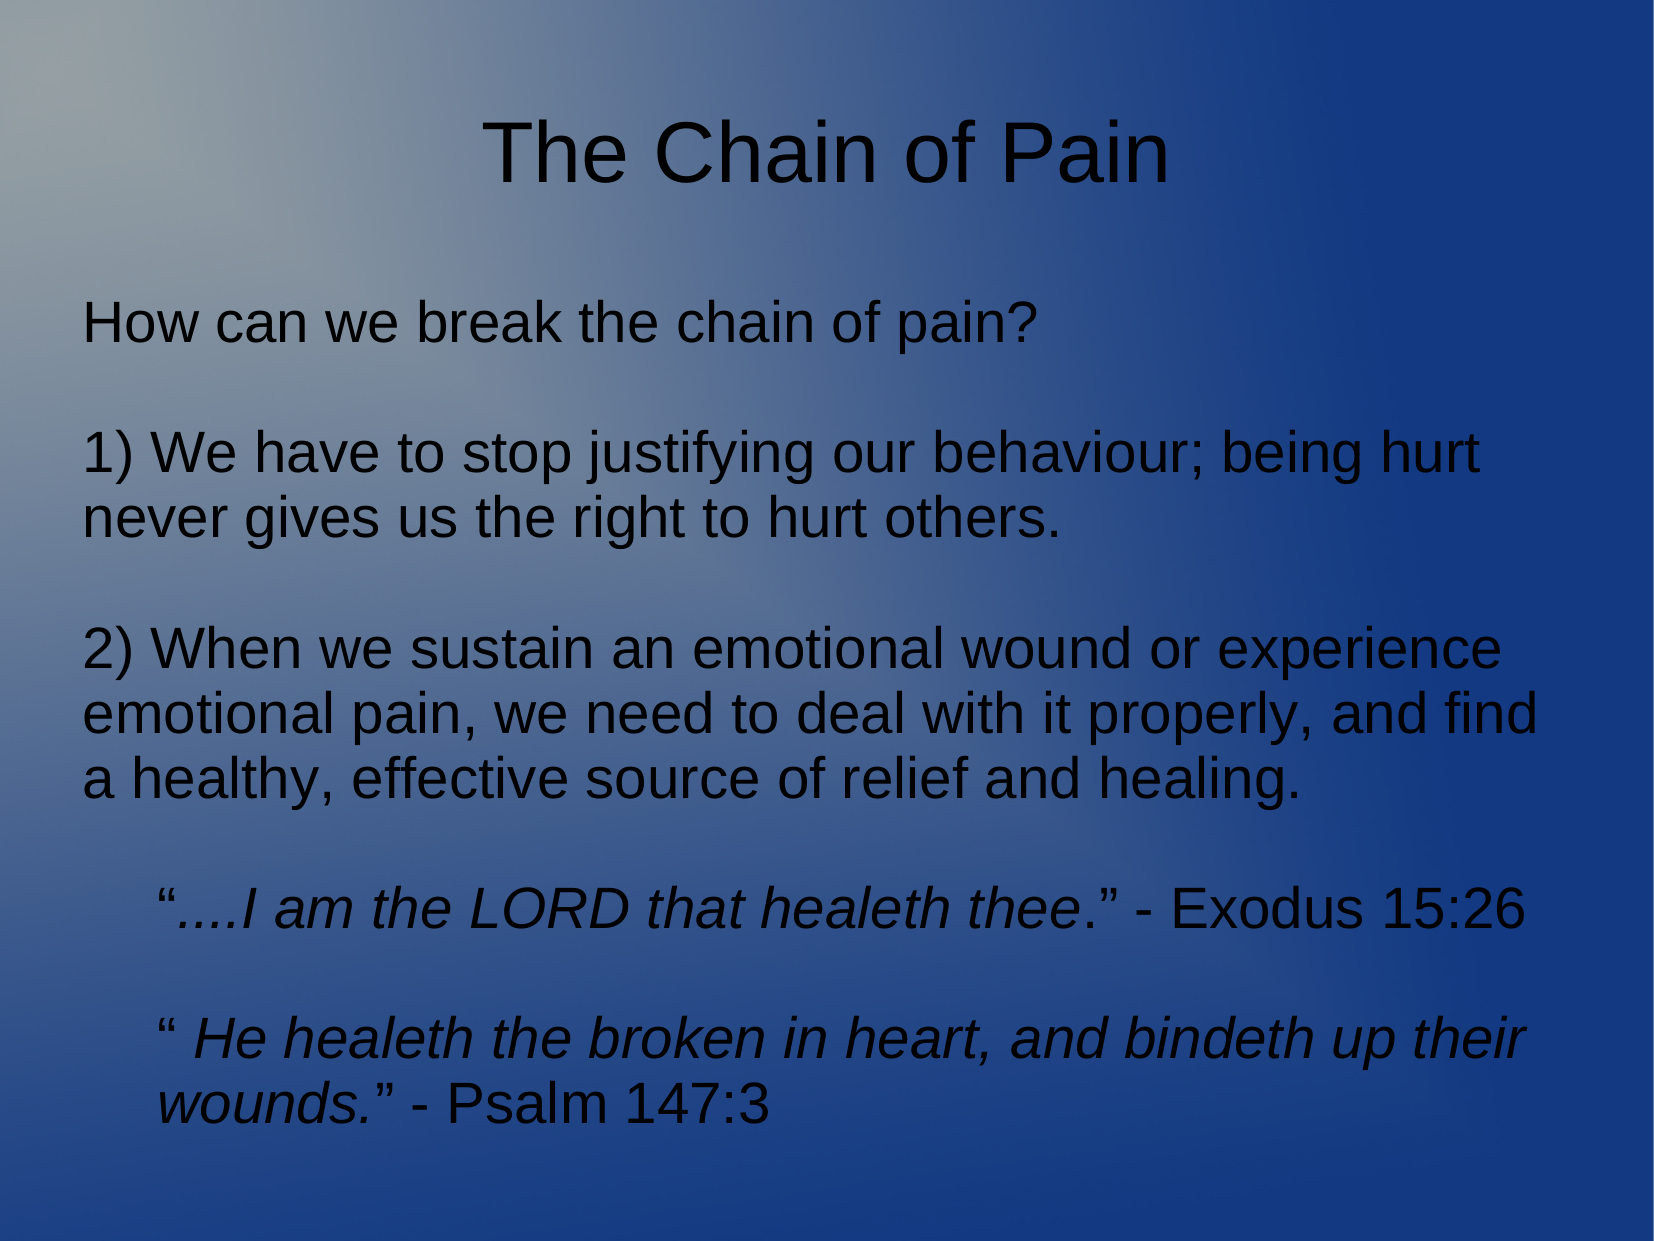

# The Chain of Pain
How can we break the chain of pain?
1) We have to stop justifying our behaviour; being hurt never gives us the right to hurt others.
2) When we sustain an emotional wound or experience emotional pain, we need to deal with it properly, and find a healthy, effective source of relief and healing.
	“....I am the LORD that healeth thee.” - Exodus 15:26
	“ He healeth the broken in heart, and bindeth up their 	wounds.” - Psalm 147:3